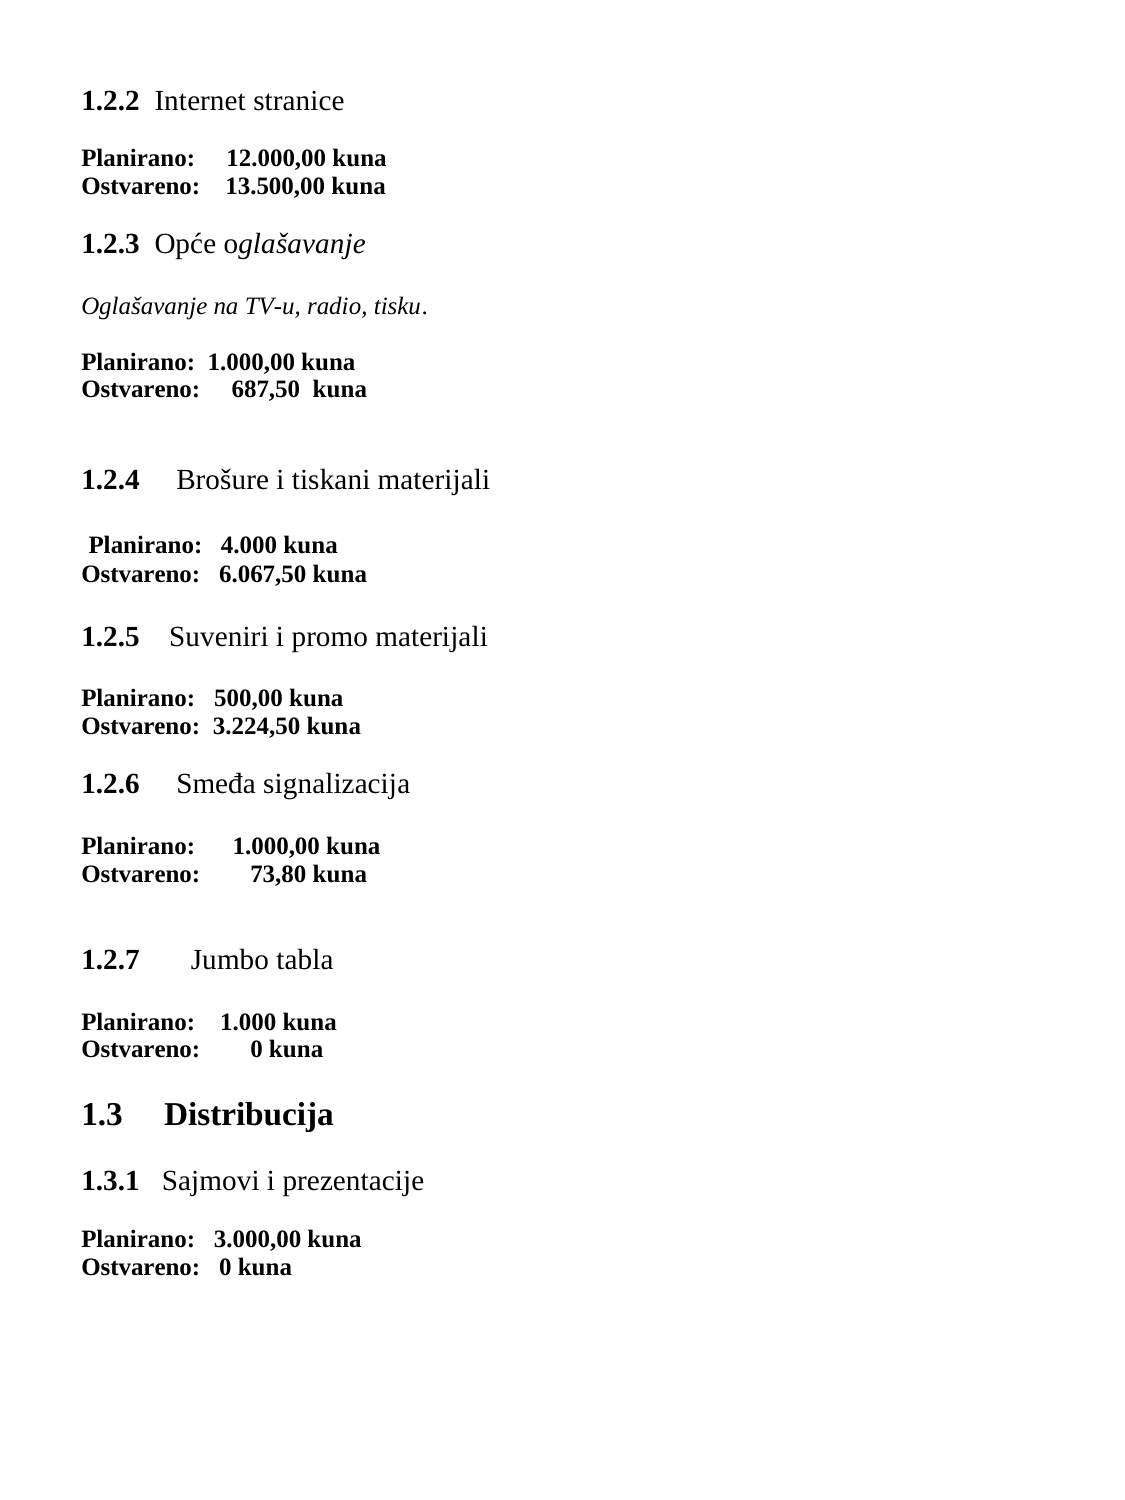

1.2.2 Internet stranice
Planirano: 12.000,00 kuna
Ostvareno: 13.500,00 kuna
1.2.3 Opće oglašavanje
Oglašavanje na TV-u, radio, tisku.
Planirano: 1.000,00 kuna
Ostvareno: 687,50 kuna
1.2.4 Brošure i tiskani materijali
 Planirano: 4.000 kuna
Ostvareno: 6.067,50 kuna
1.2.5 Suveniri i promo materijali
Planirano: 500,00 kuna
Ostvareno: 3.224,50 kuna
1.2.6 Smeđa signalizacija
Planirano: 1.000,00 kuna
Ostvareno: 73,80 kuna
1.2.7 Jumbo tabla
Planirano: 1.000 kuna
Ostvareno: 0 kuna
1.3 Distribucija
1.3.1 Sajmovi i prezentacije
Planirano: 3.000,00 kuna
Ostvareno: 0 kuna